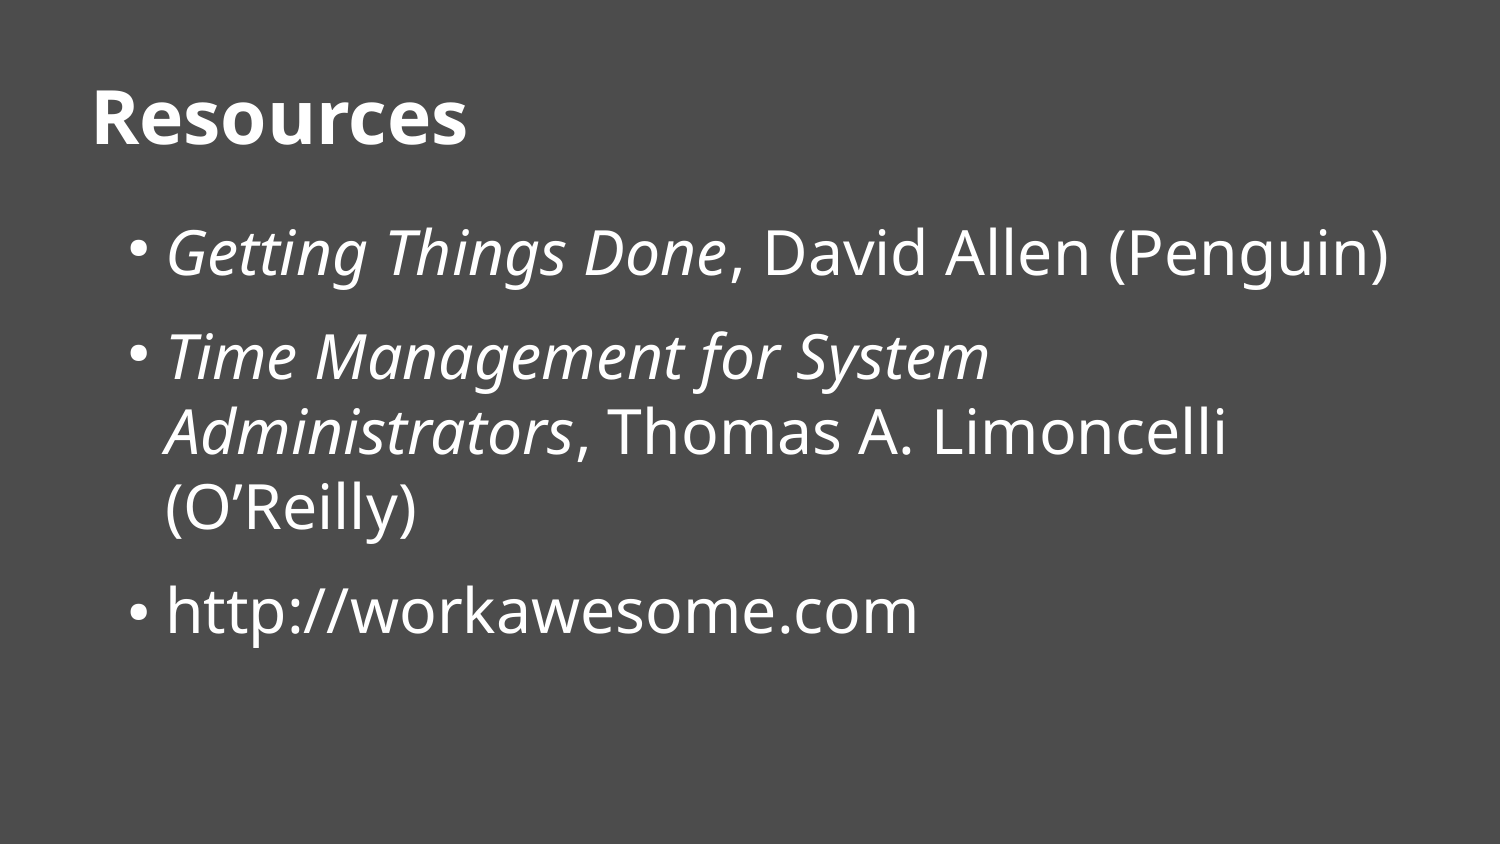

# Resources
Getting Things Done, David Allen (Penguin)
Time Management for System Administrators, Thomas A. Limoncelli (O’Reilly)
http://workawesome.com